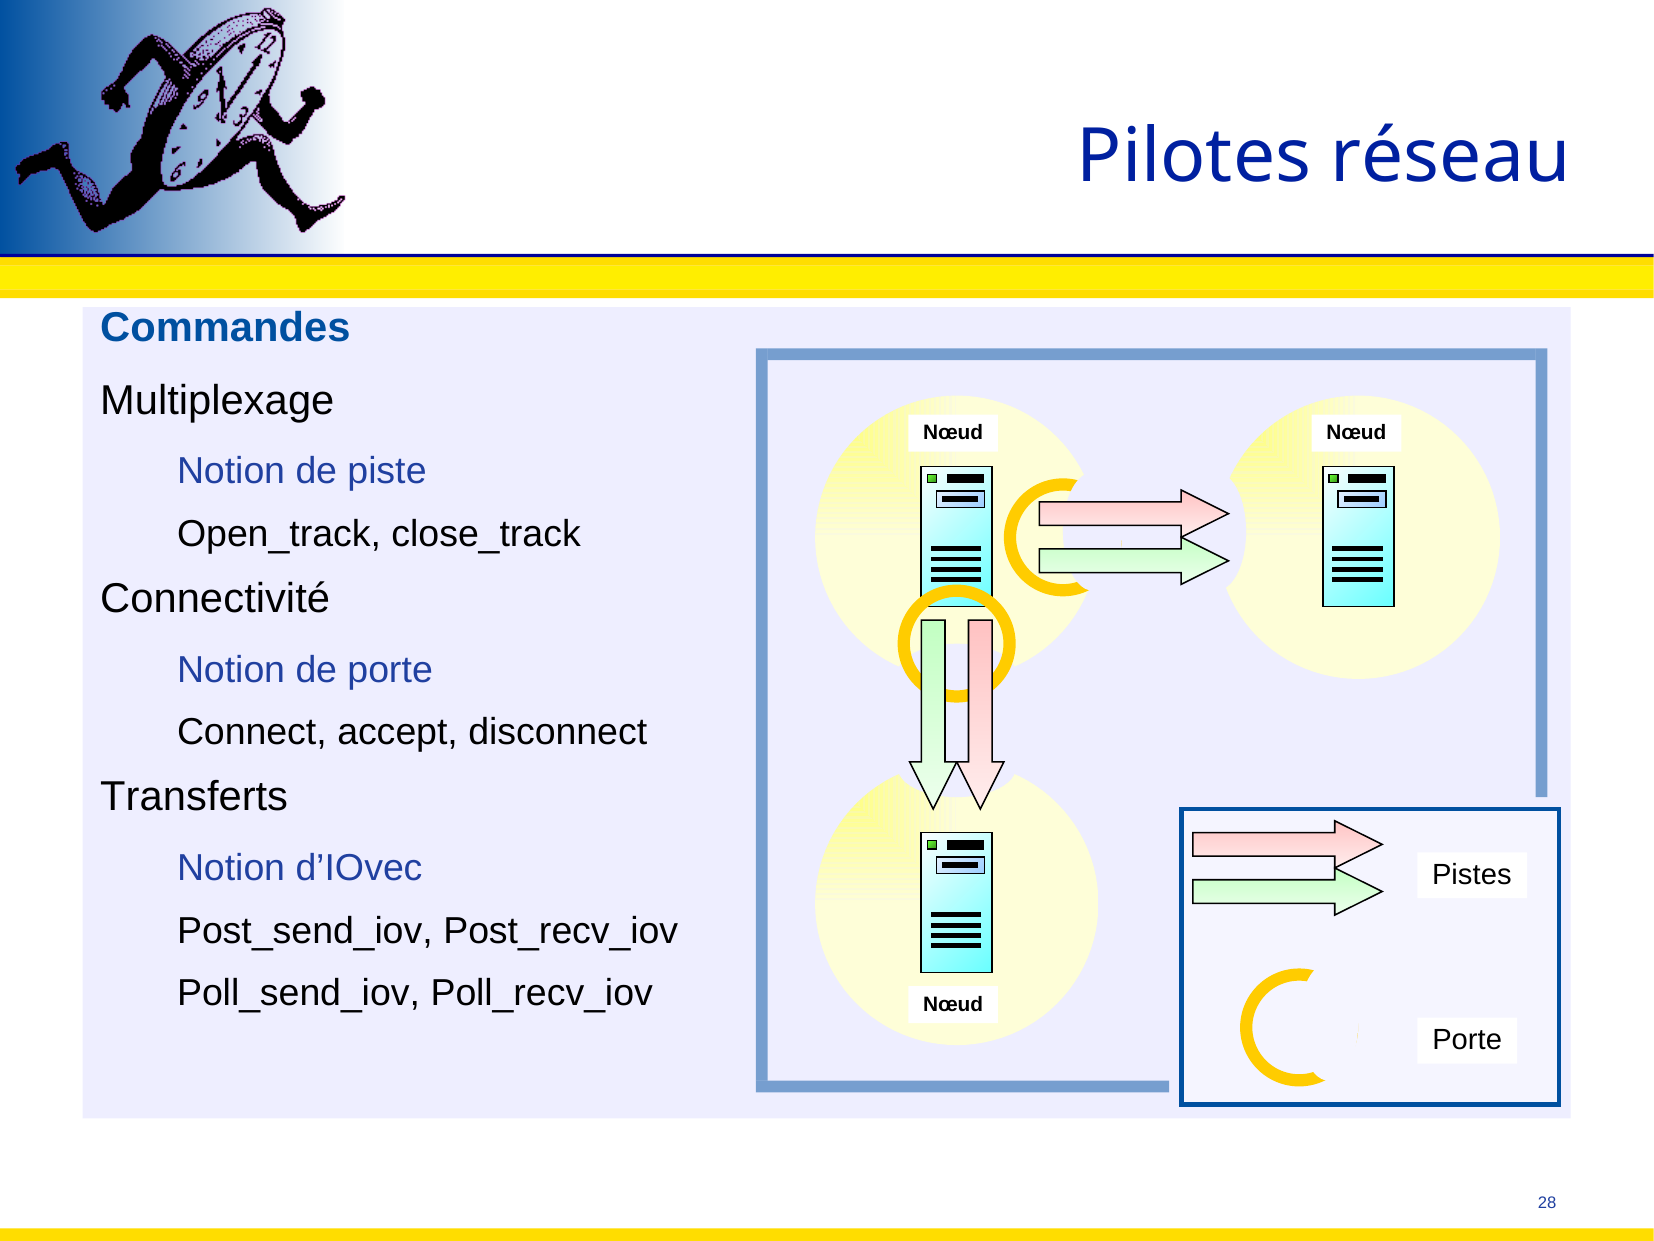

# Pilotes réseau
Commandes
Multiplexage
Notion de piste
Open_track, close_track
Connectivité
Notion de porte
Connect, accept, disconnect
Transferts
Notion d’IOvec
Post_send_iov, Post_recv_iov
Poll_send_iov, Poll_recv_iov
Nœud
Nœud
Pistes
Nœud
Porte